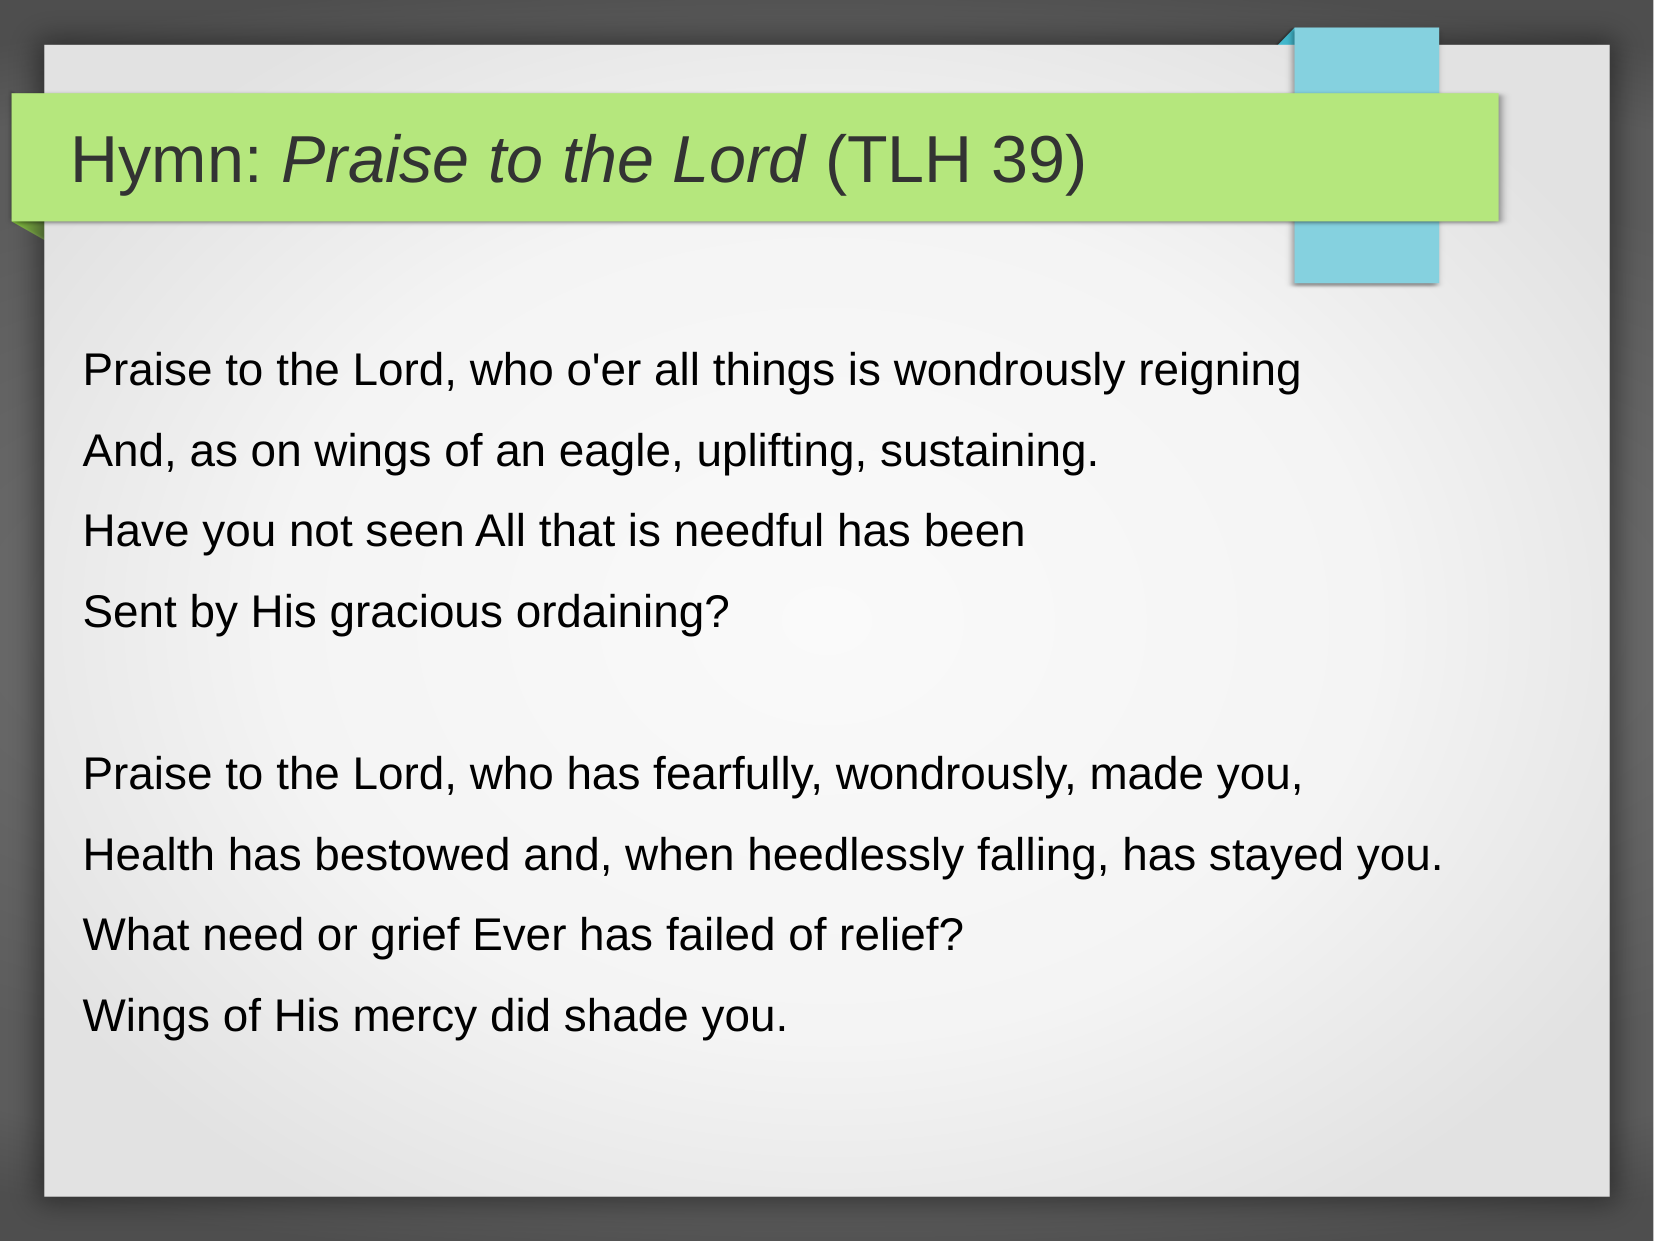

# Hymn: Praise to the Lord (TLH 39)
Praise to the Lord, who o'er all things is wondrously reigning
And, as on wings of an eagle, uplifting, sustaining.
Have you not seen All that is needful has been
Sent by His gracious ordaining?
Praise to the Lord, who has fearfully, wondrously, made you,
Health has bestowed and, when heedlessly falling, has stayed you.
What need or grief Ever has failed of relief?
Wings of His mercy did shade you.